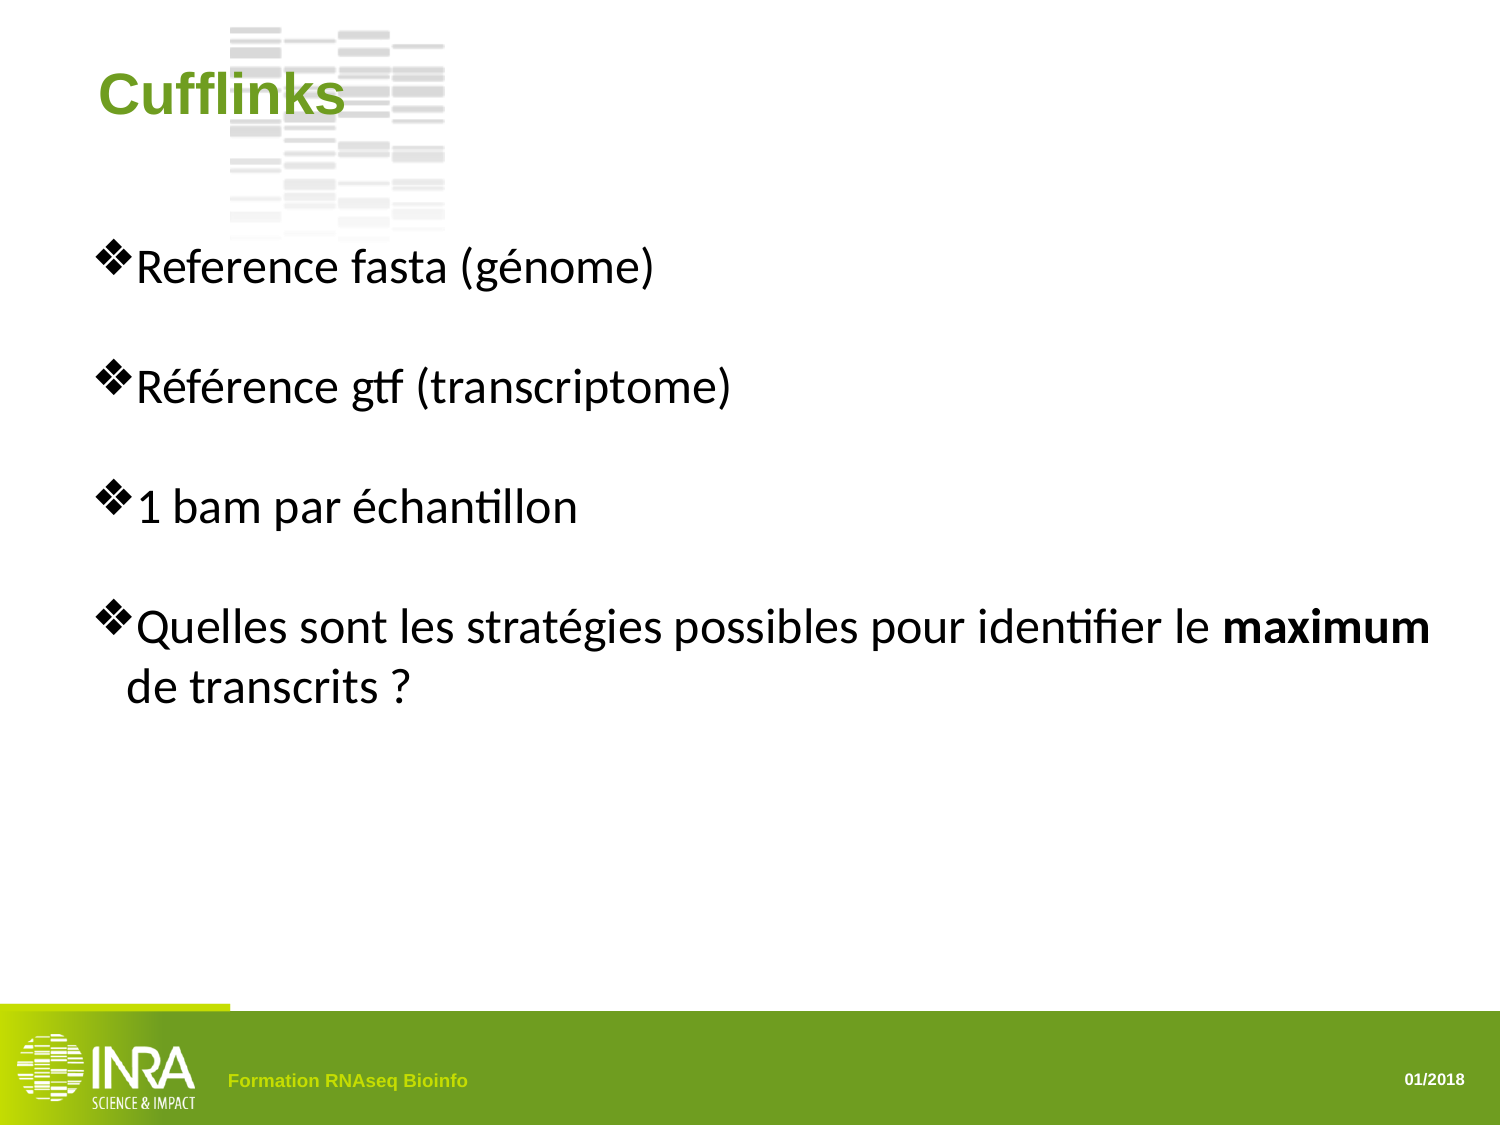

Cufflinks
Reference fasta (génome)
Référence gtf (transcriptome)
1 bam par échantillon
Quelles sont les stratégies possibles pour identifier le maximum de transcrits ?